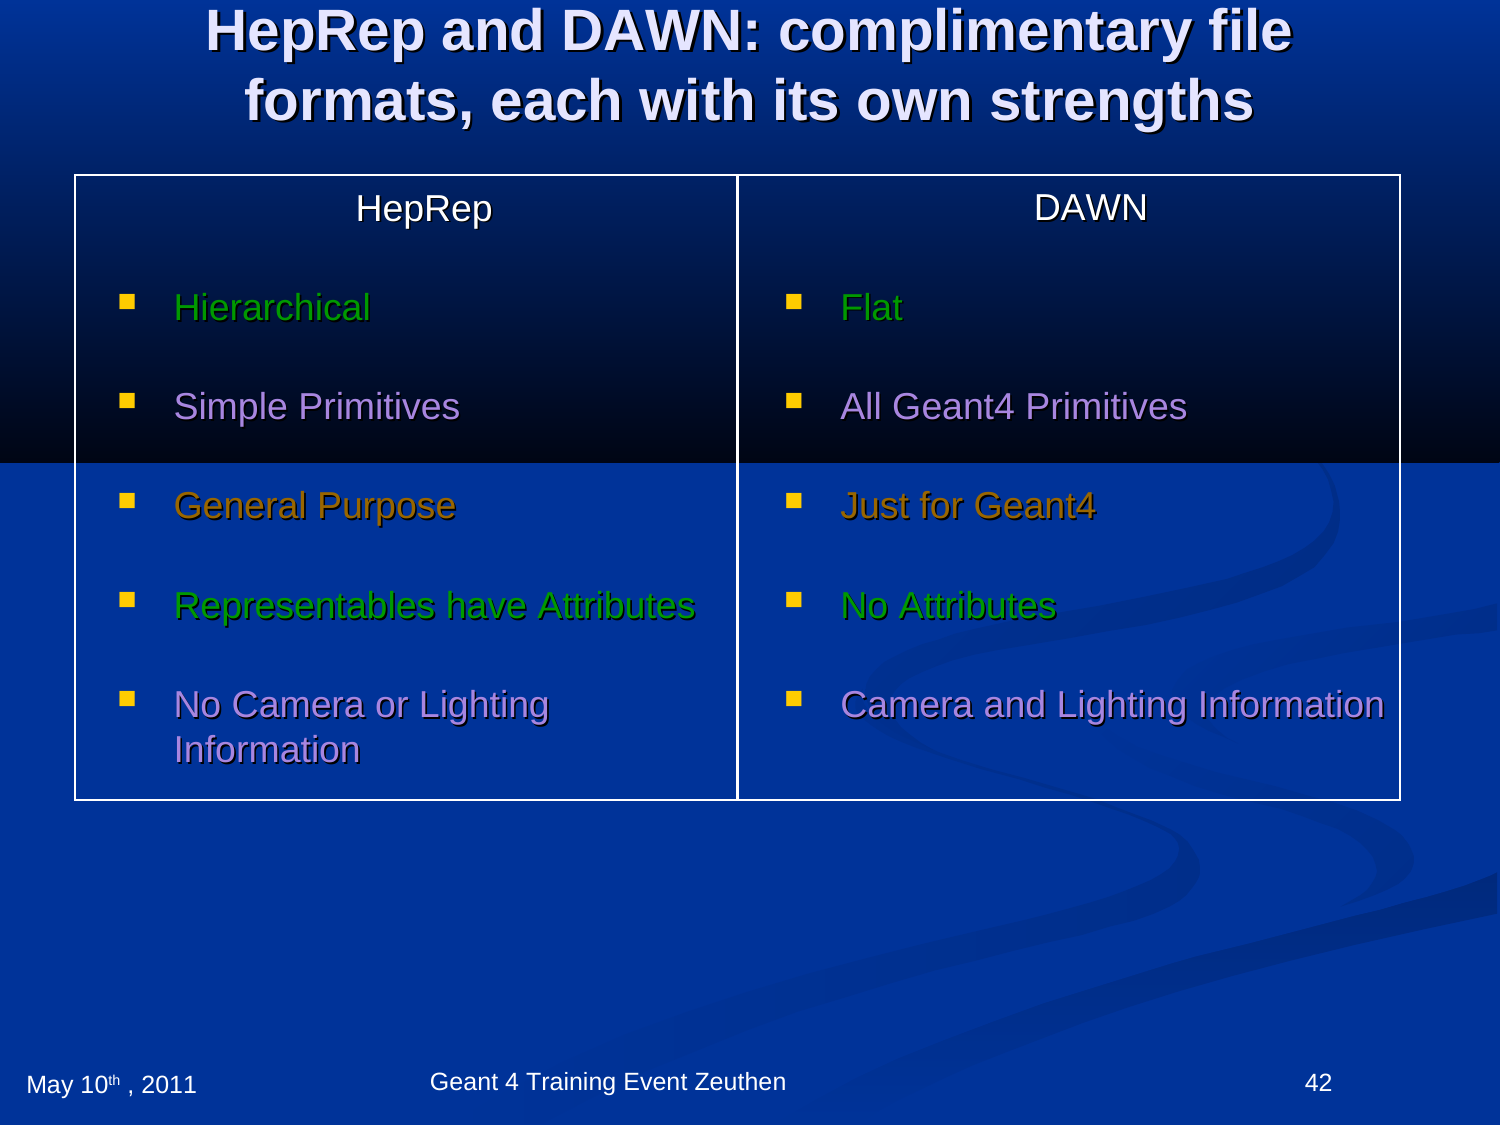

# HepRep and DAWN: complimentary file formats, each with its own strengths
DAWN
Flat
All Geant4 Primitives
Just for Geant4
No Attributes
Camera and Lighting Information
HepRep
Hierarchical
Simple Primitives
General Purpose
Representables have Attributes
No Camera or Lighting Information
Introduction to Geant4 Visualization J. Perl
10 January 2011
42